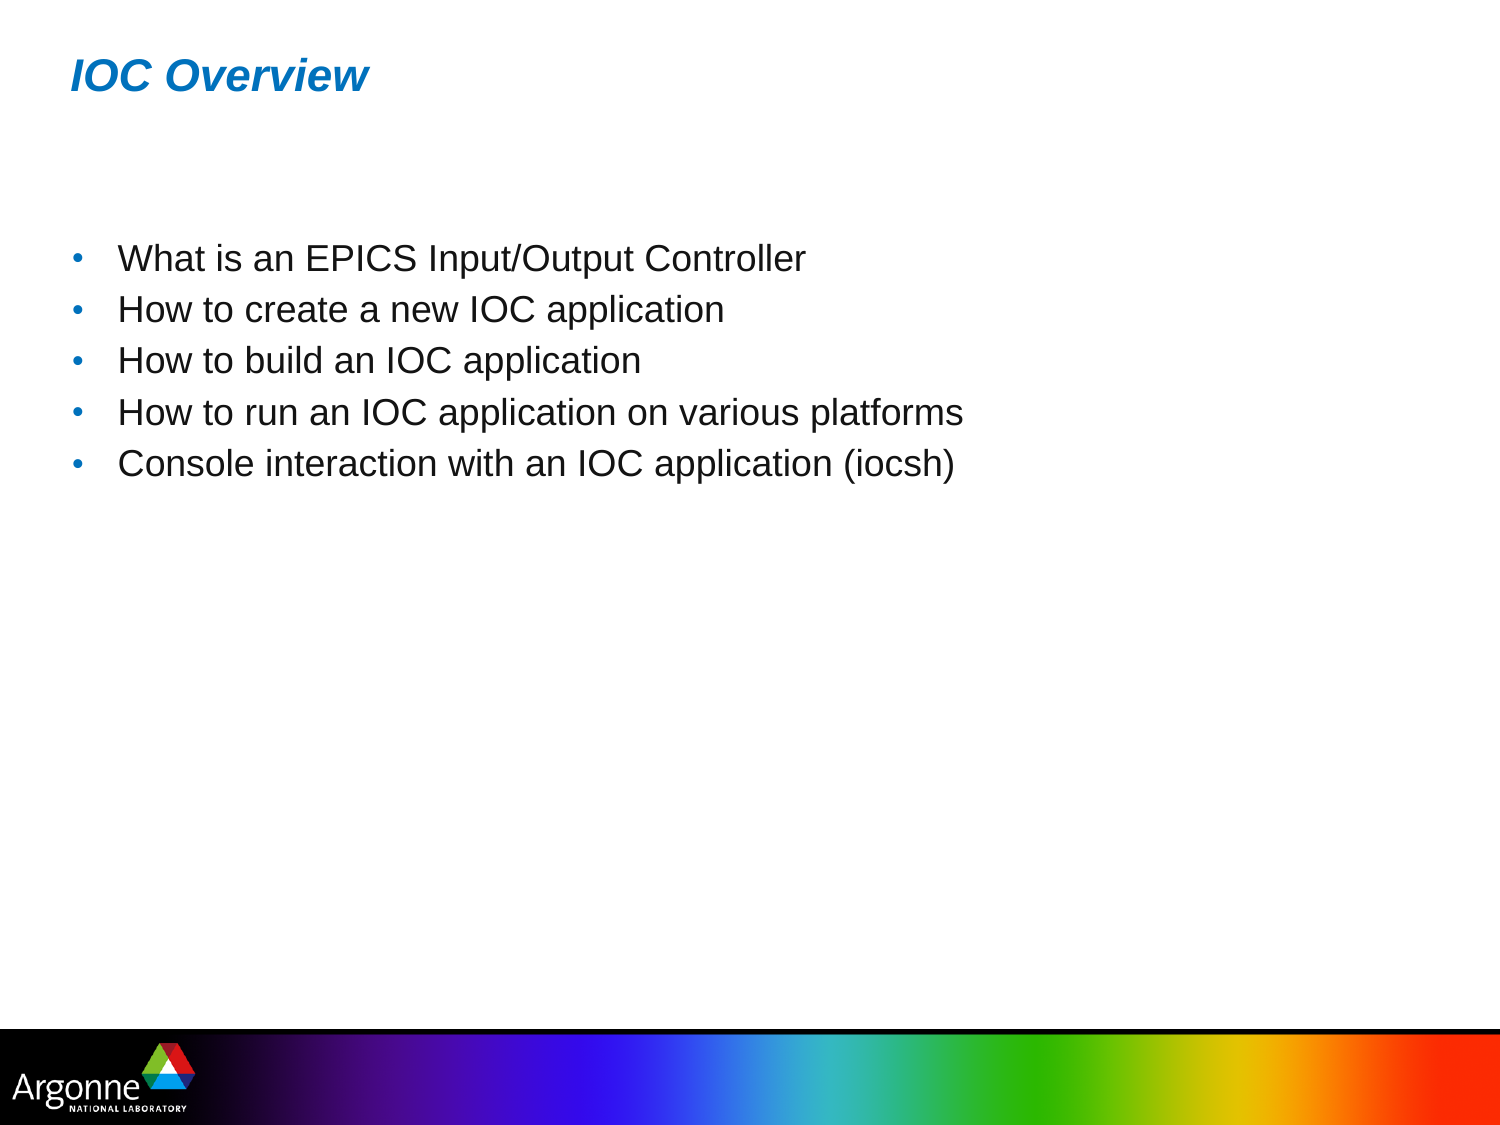

# IOC Overview
What is an EPICS Input/Output Controller
How to create a new IOC application
How to build an IOC application
How to run an IOC application on various platforms
Console interaction with an IOC application (iocsh)